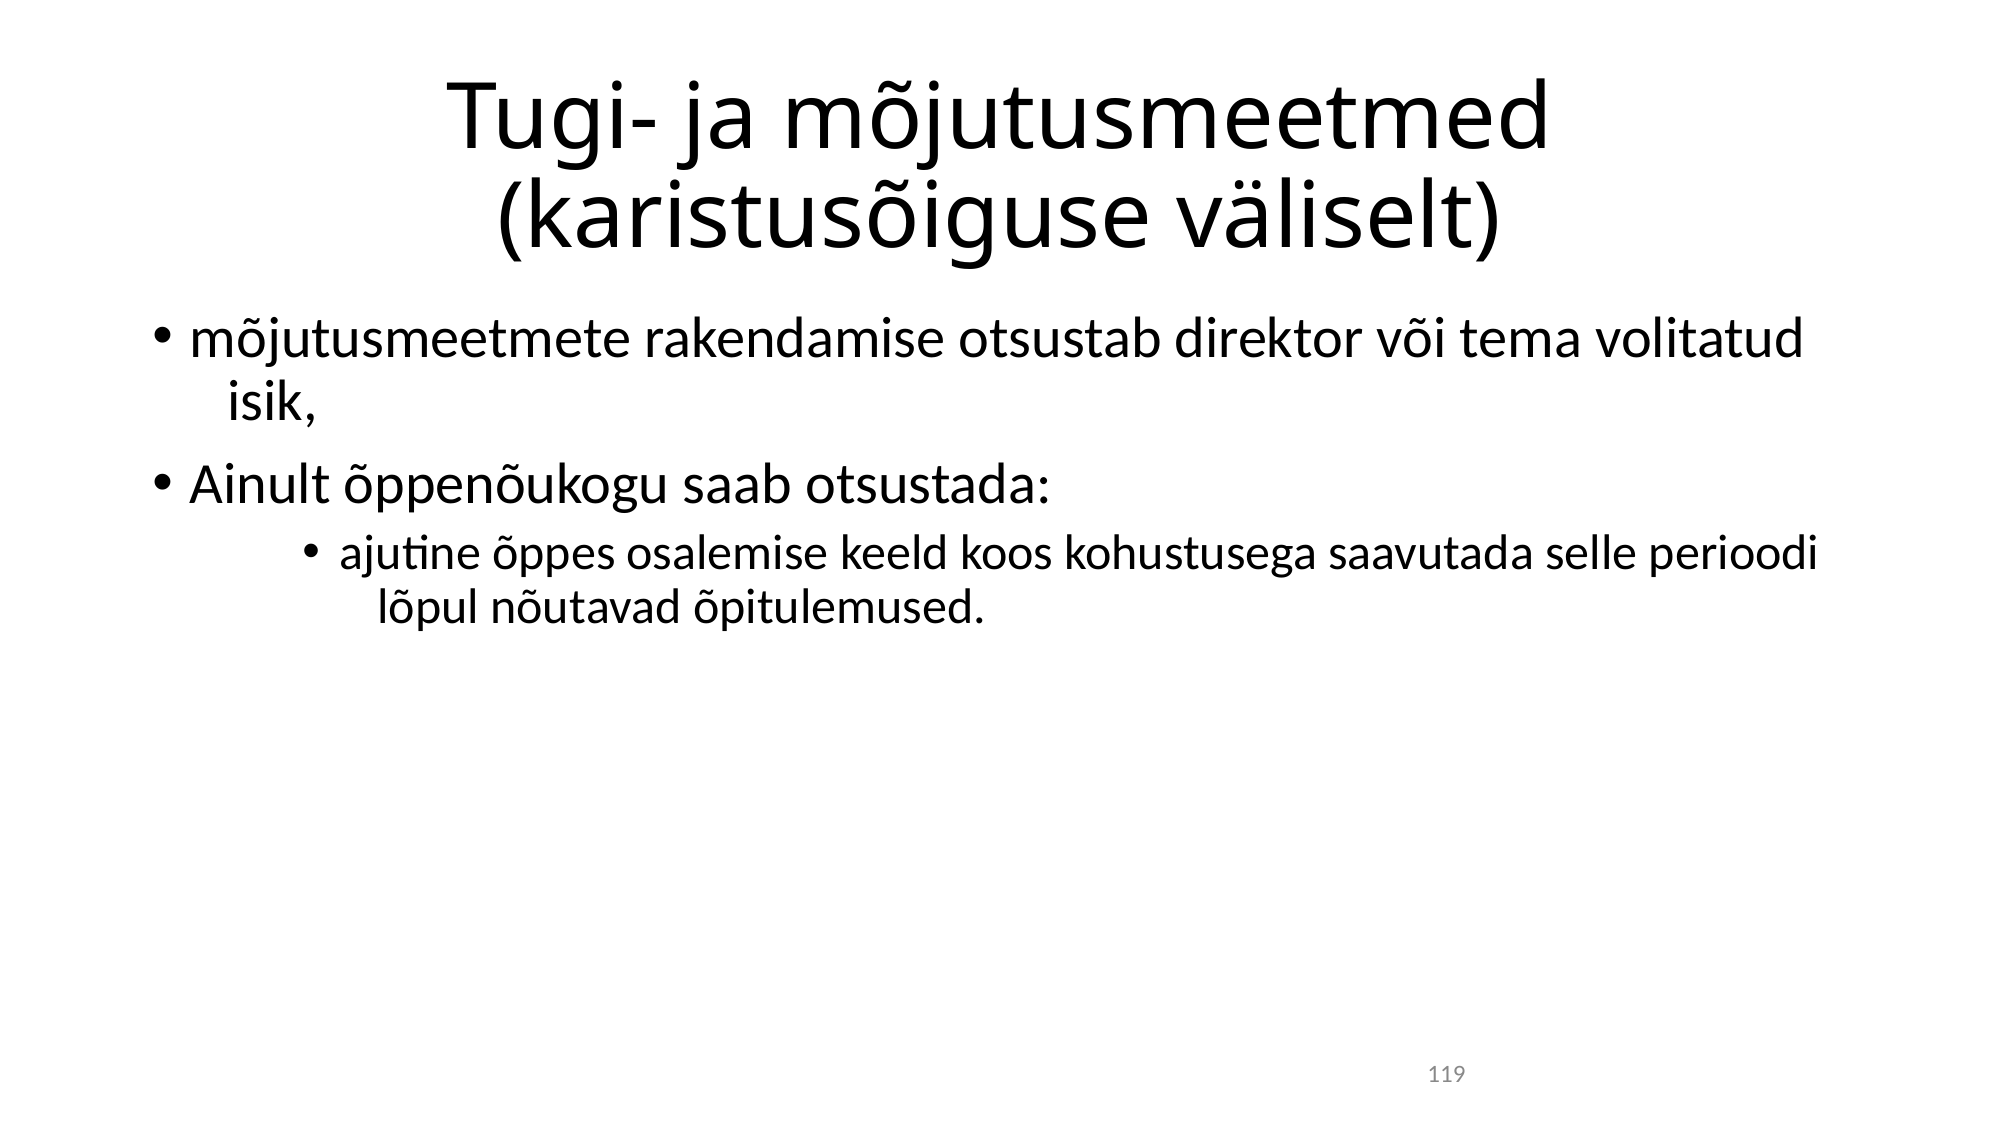

# Tugi- ja mõjutusmeetmed (karistusõiguse väliselt)
mõjutusmeetmete rakendamise otsustab direktor või tema volitatud isik,
Ainult õppenõukogu saab otsustada:
ajutine õppes osalemise keeld koos kohustusega saavutada selle perioodi lõpul nõutavad õpitulemused.